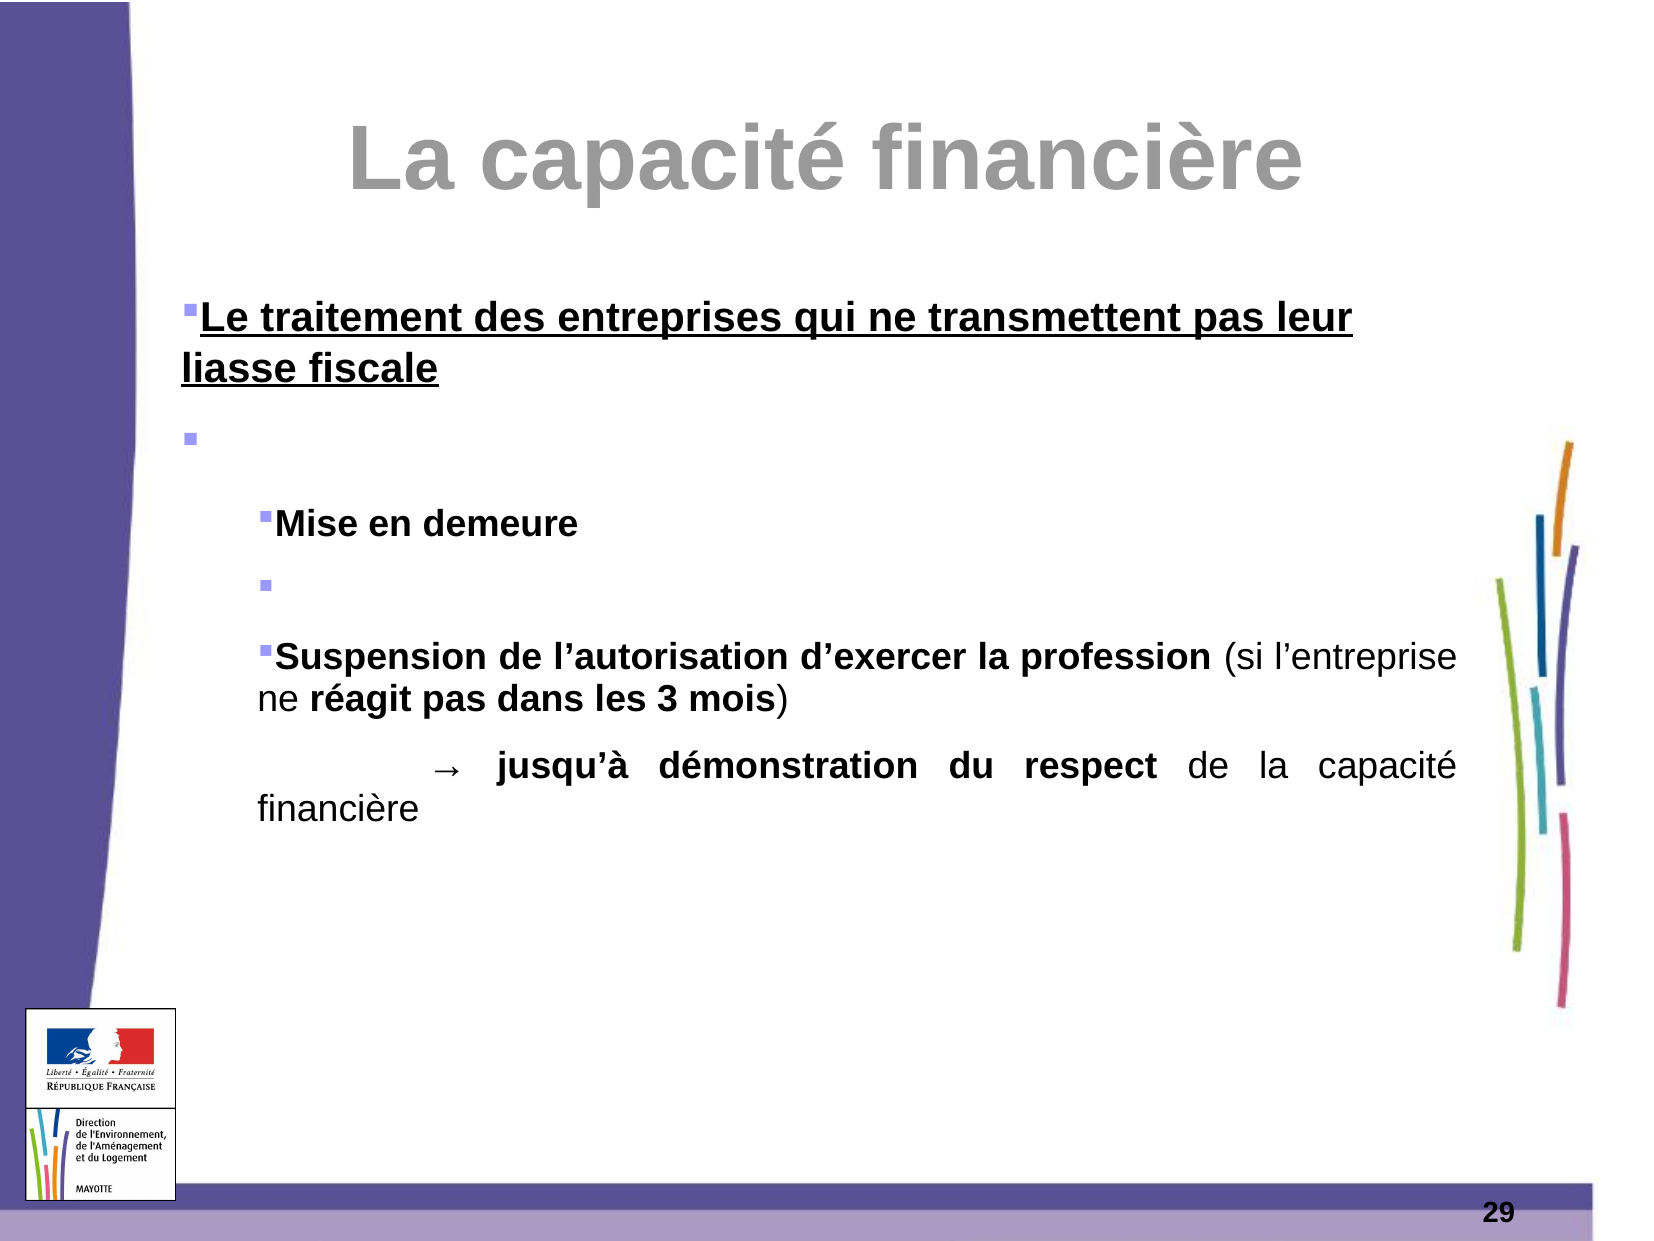

# La capacité financière
Le traitement des entreprises qui ne transmettent pas leur liasse fiscale
Mise en demeure
Suspension de l’autorisation d’exercer la profession (si l’entreprise ne réagit pas dans les 3 mois)
 		→ jusqu’à démonstration du respect de la capacité financière